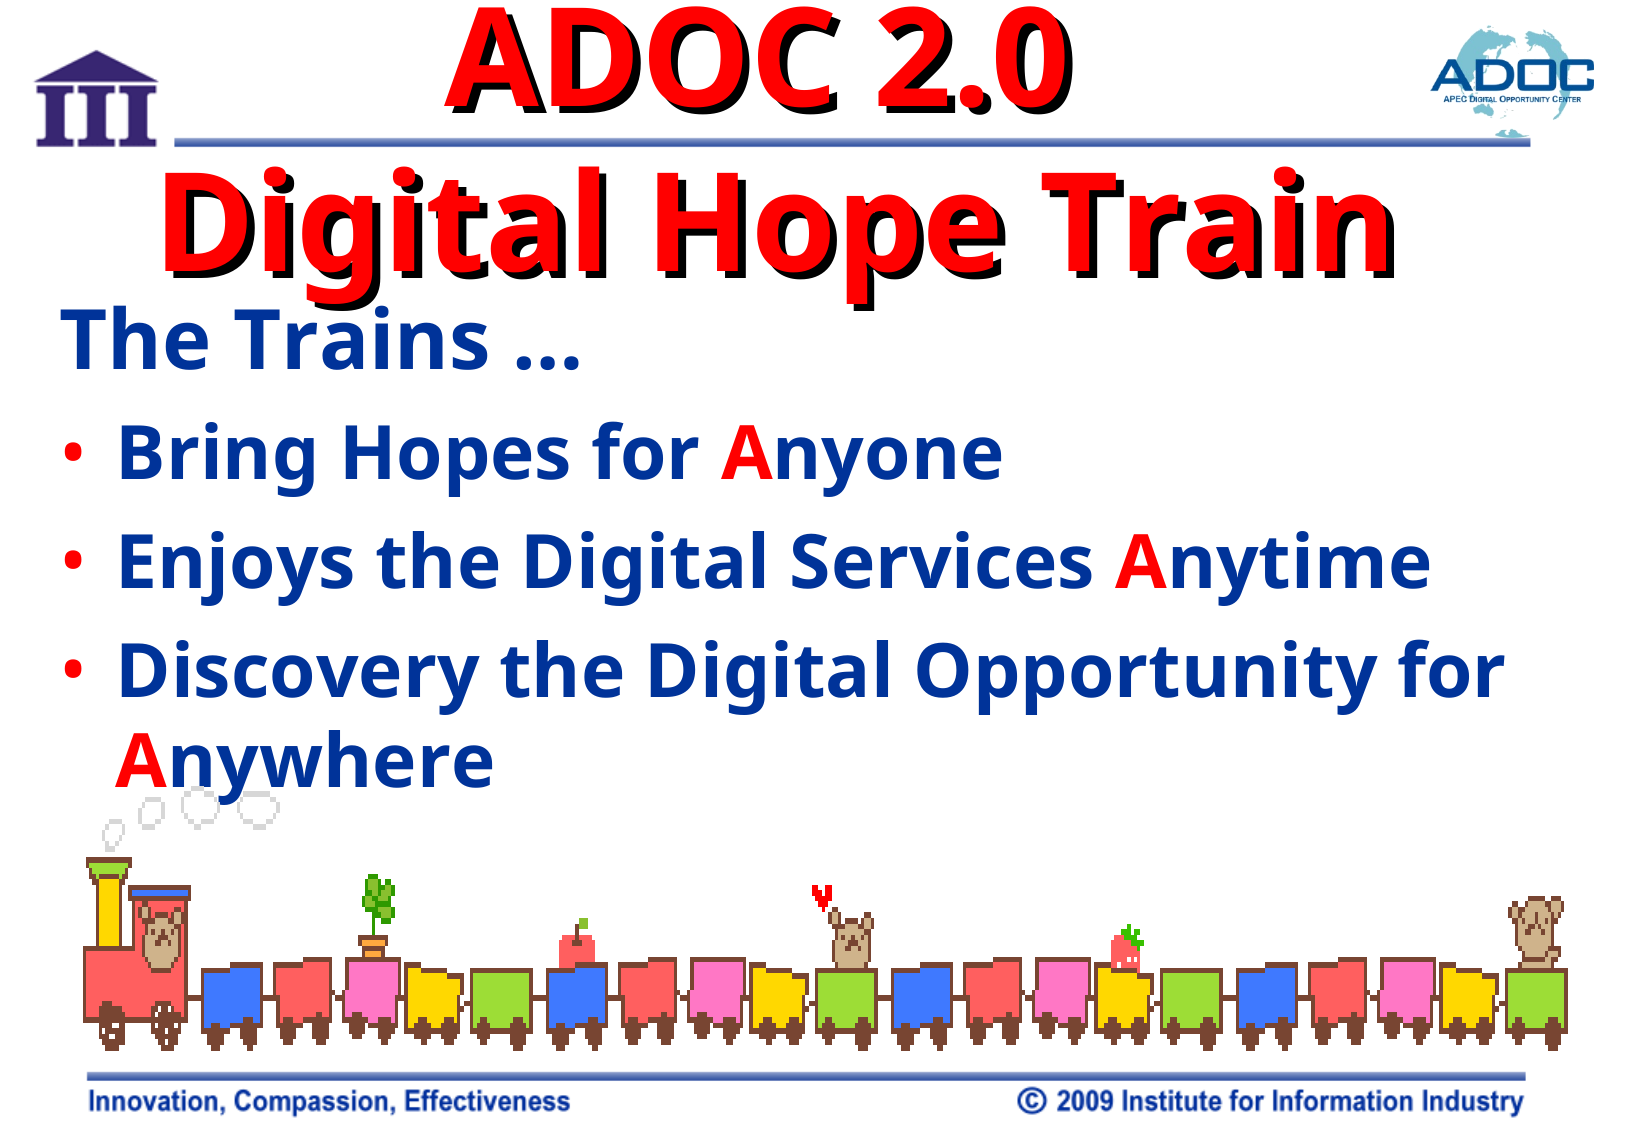

# ADOC 2.0 Digital Hope Train
The Trains …
Bring Hopes for Anyone
Enjoys the Digital Services Anytime
Discovery the Digital Opportunity for Anywhere